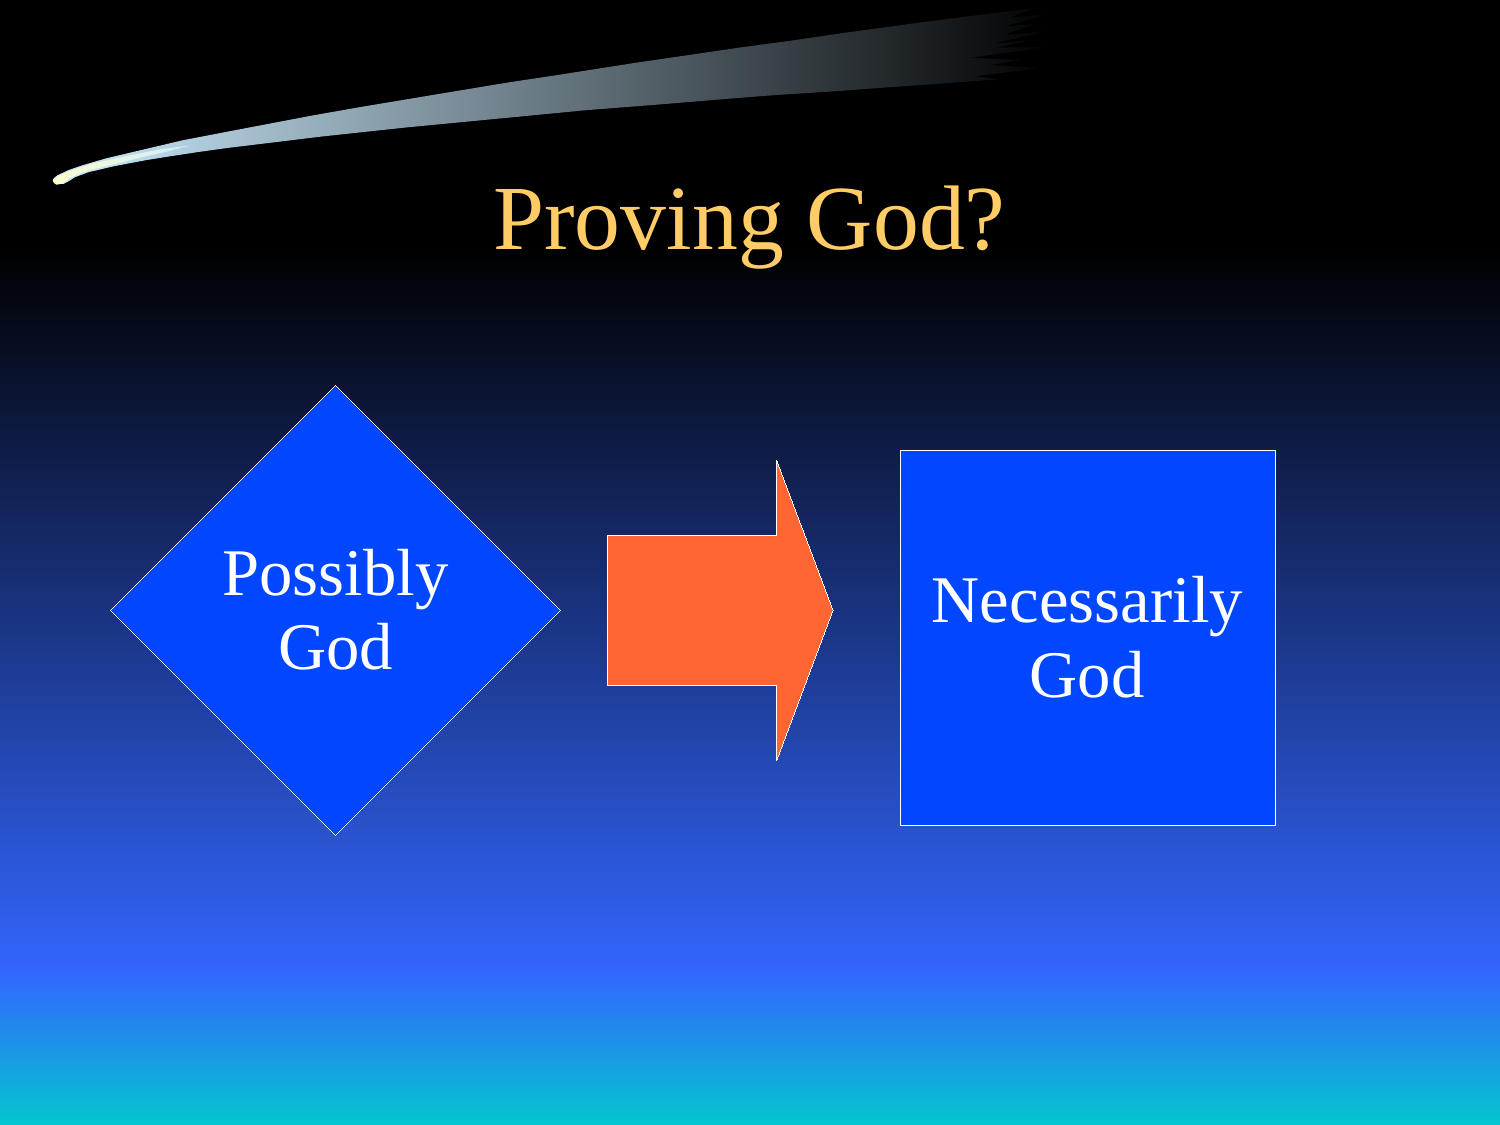

# Proving God?
Possibly
God
Necessarily
God